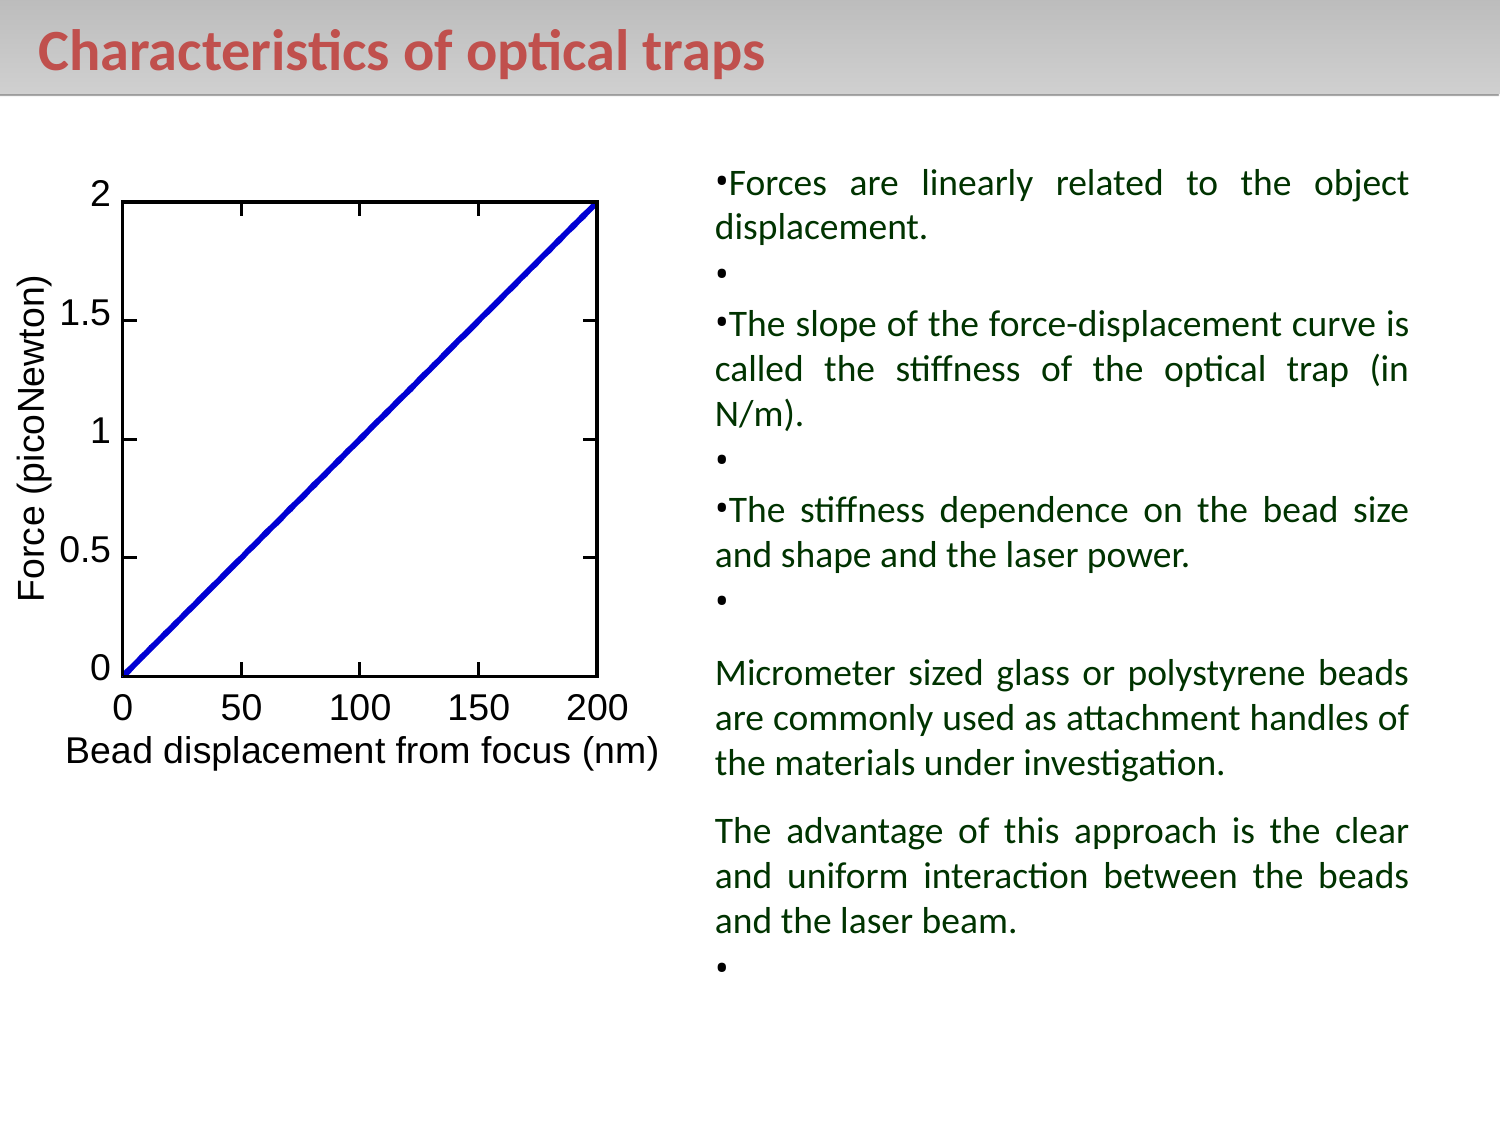

# Characteristics of optical traps
Forces are linearly related to the object displacement.
The slope of the force-displacement curve is called the stiffness of the optical trap (in N/m).
The stiffness dependence on the bead size and shape and the laser power.
Micrometer sized glass or polystyrene beads are commonly used as attachment handles of the materials under investigation.
The advantage of this approach is the clear and uniform interaction between the beads and the laser beam.